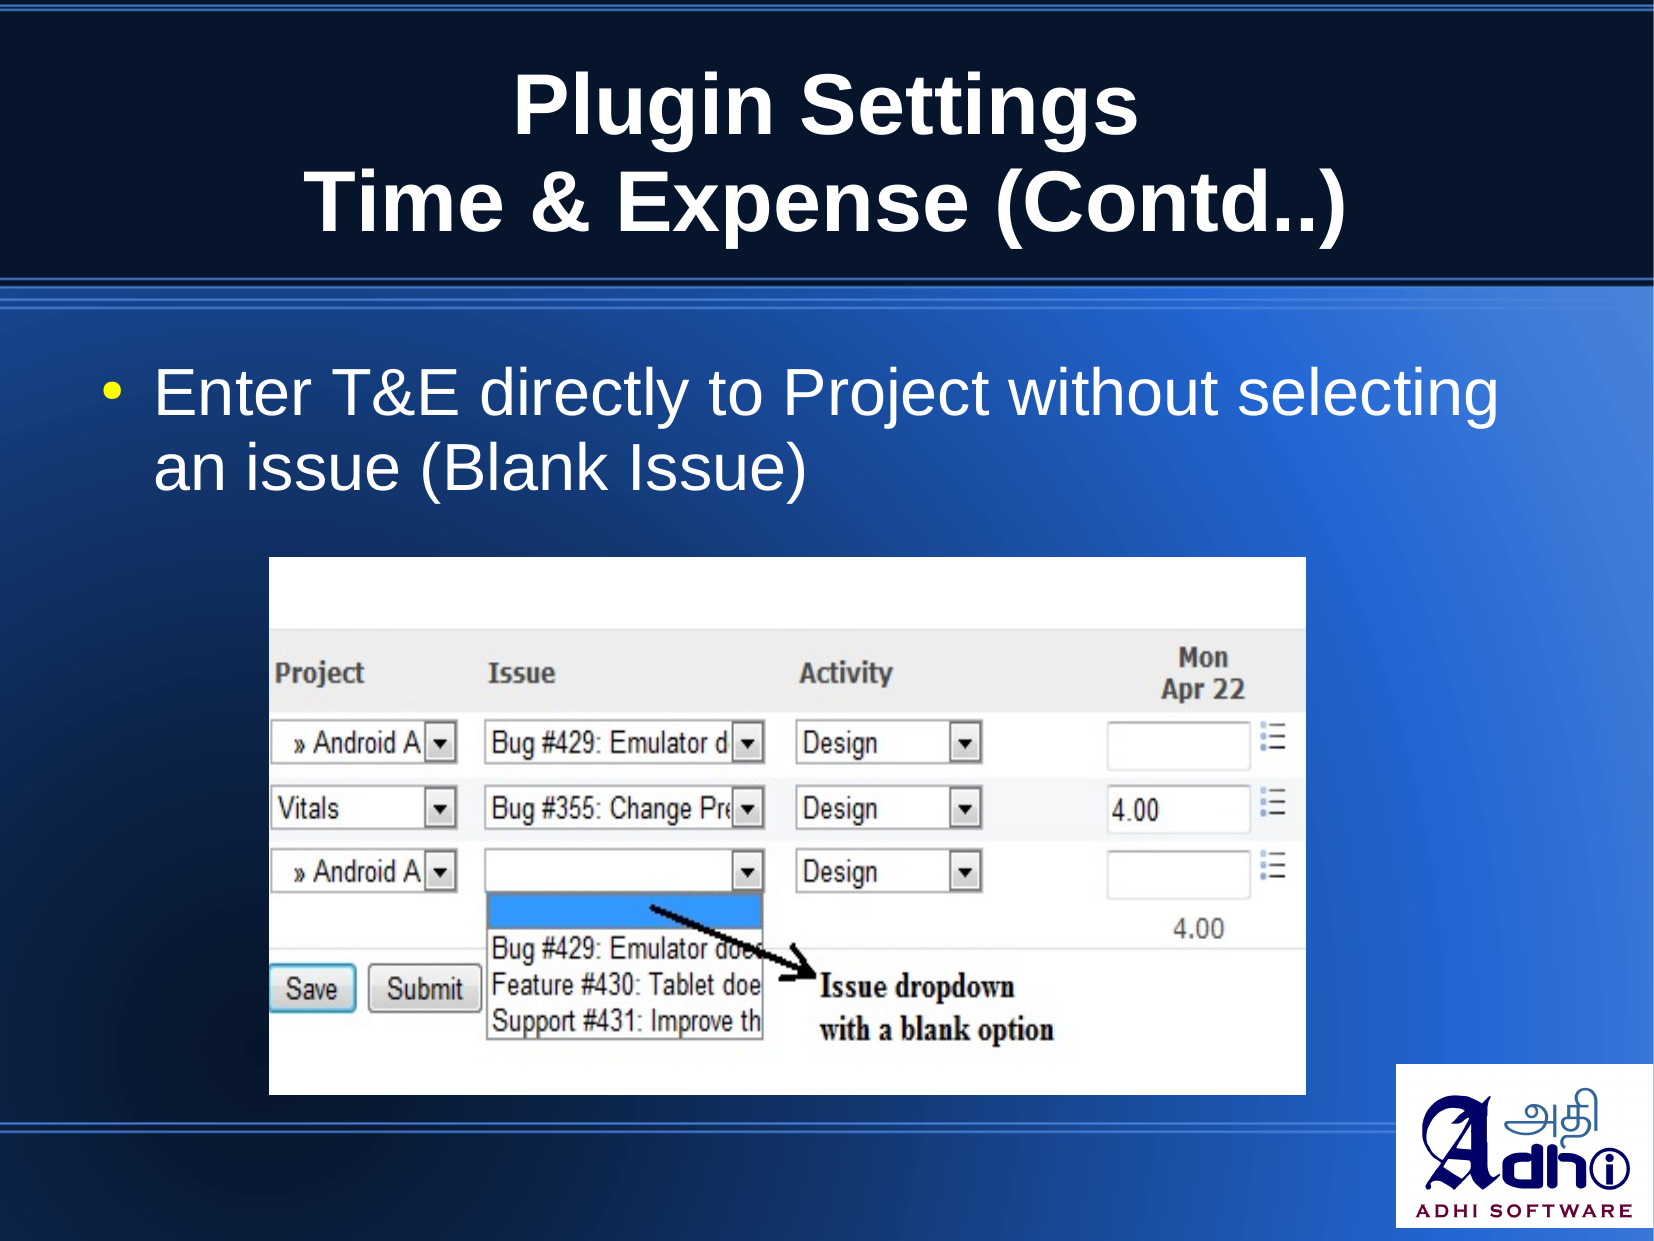

# Plugin Settings Time & Expense (Contd..)
Enter T&E directly to Project without selecting an issue (Blank Issue)